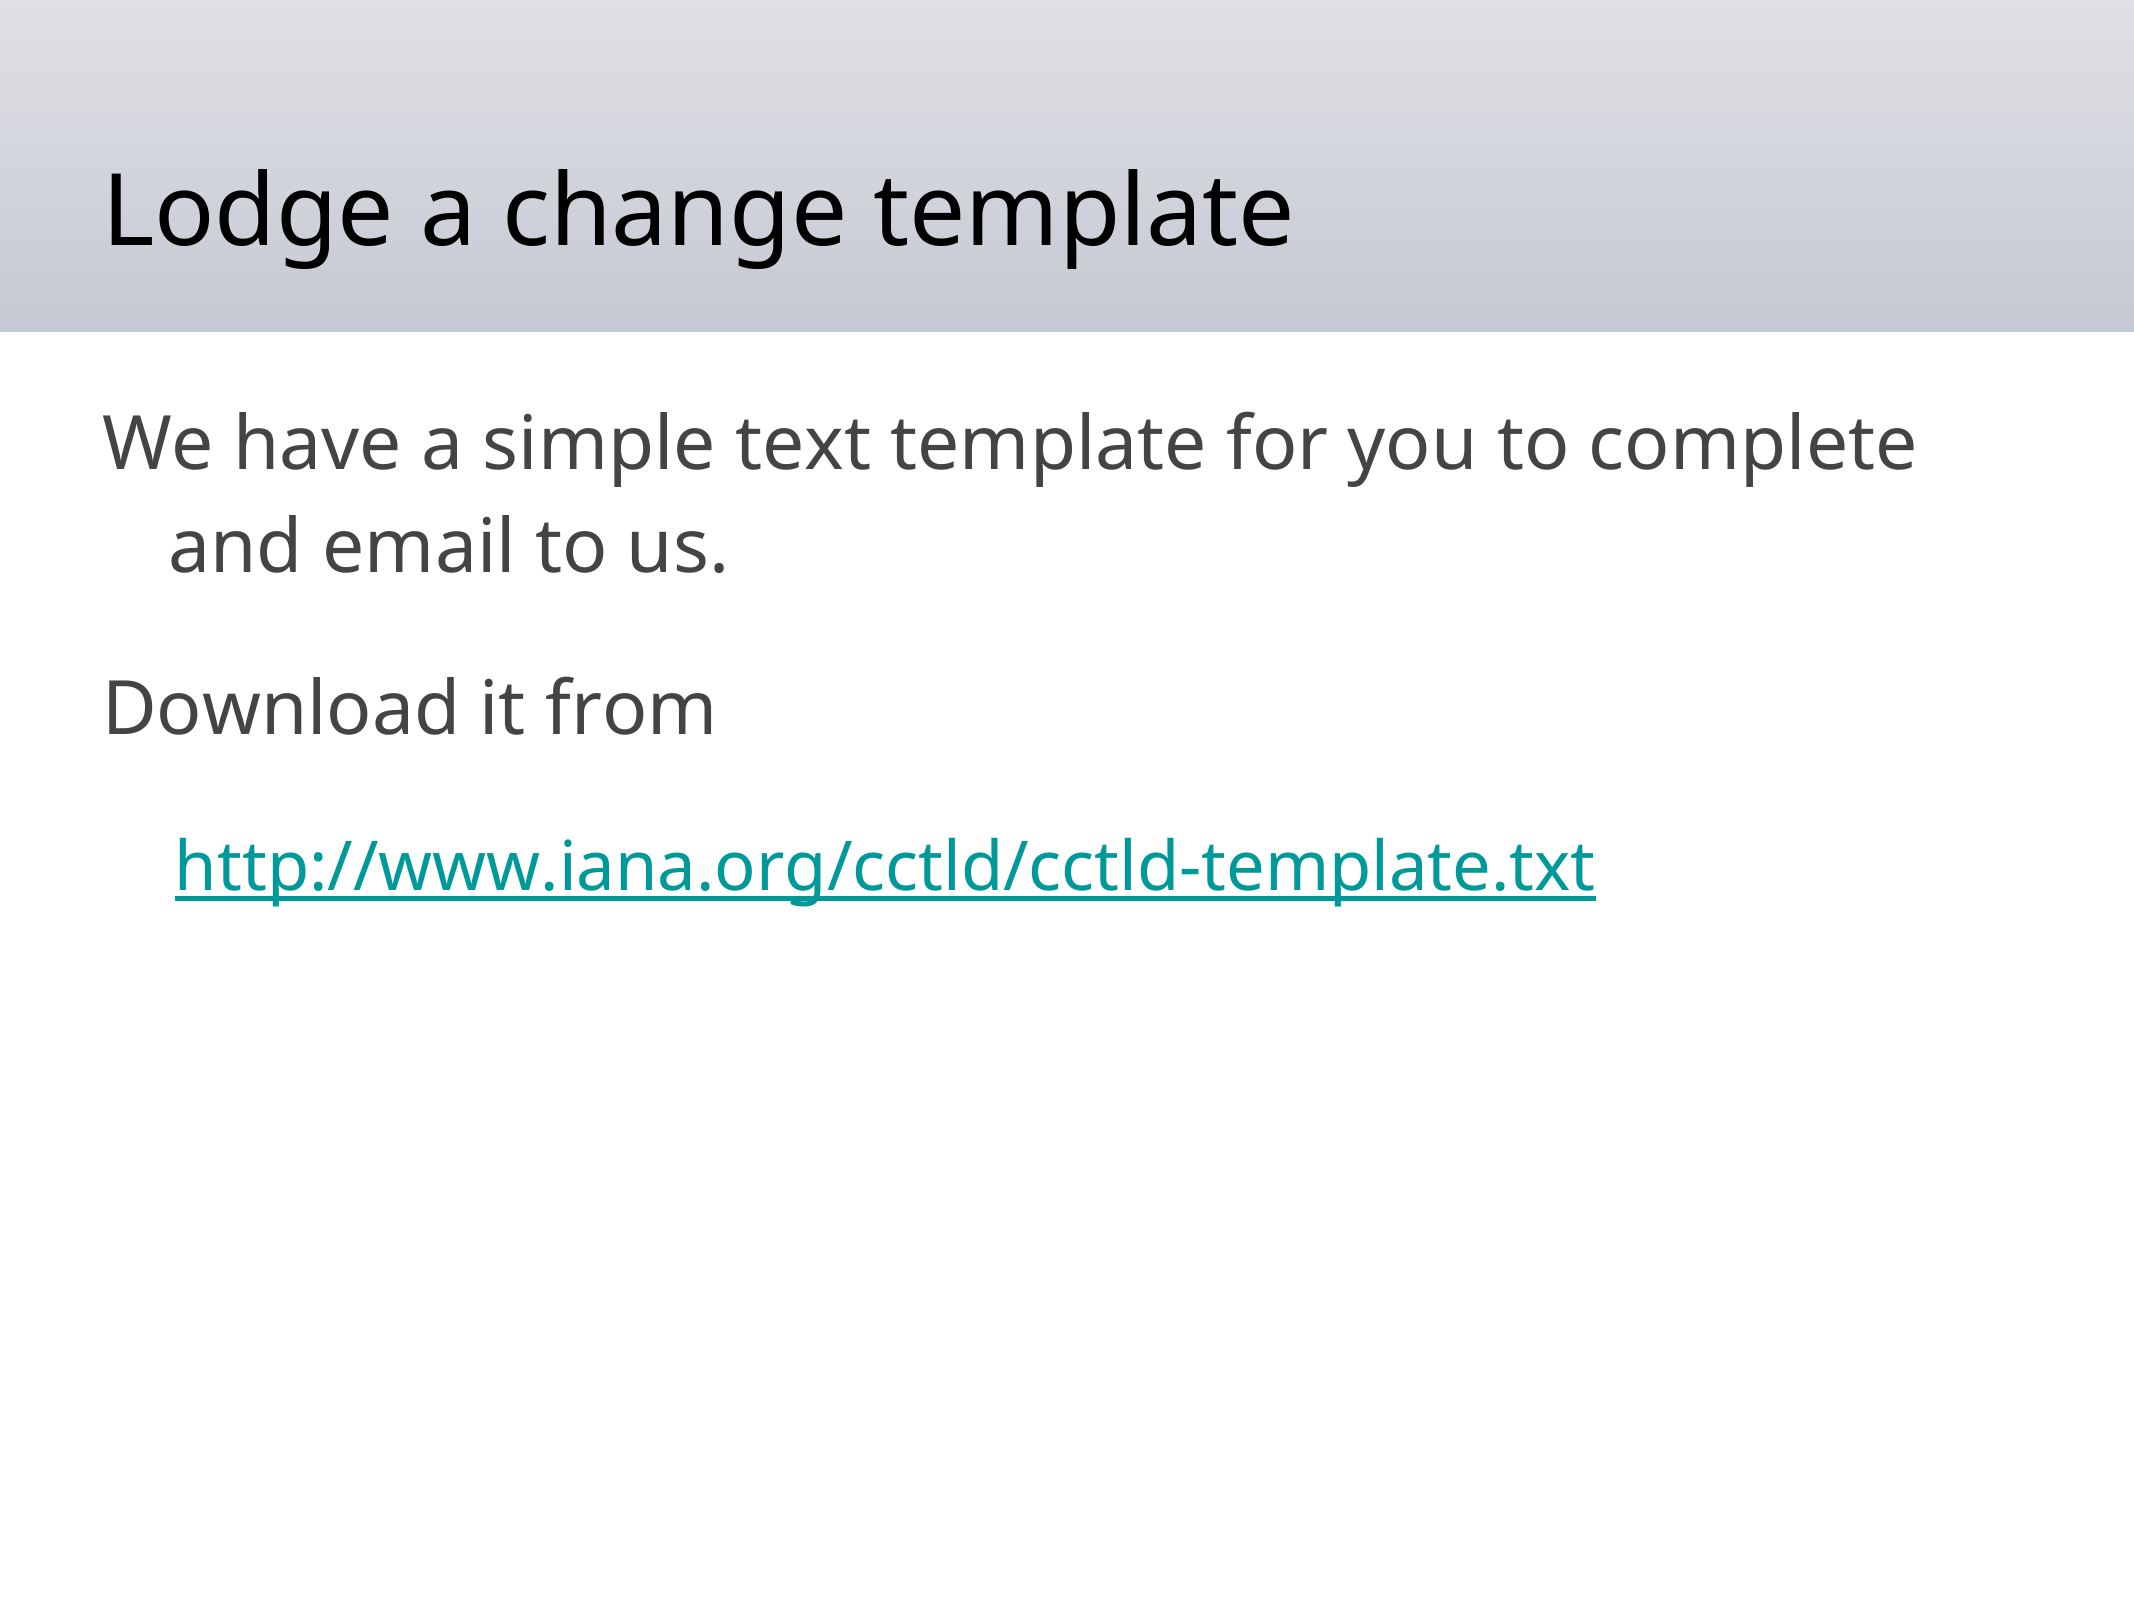

# Lodge a change template
We have a simple text template for you to complete and email to us.
Download it from
http://www.iana.org/cctld/cctld-template.txt